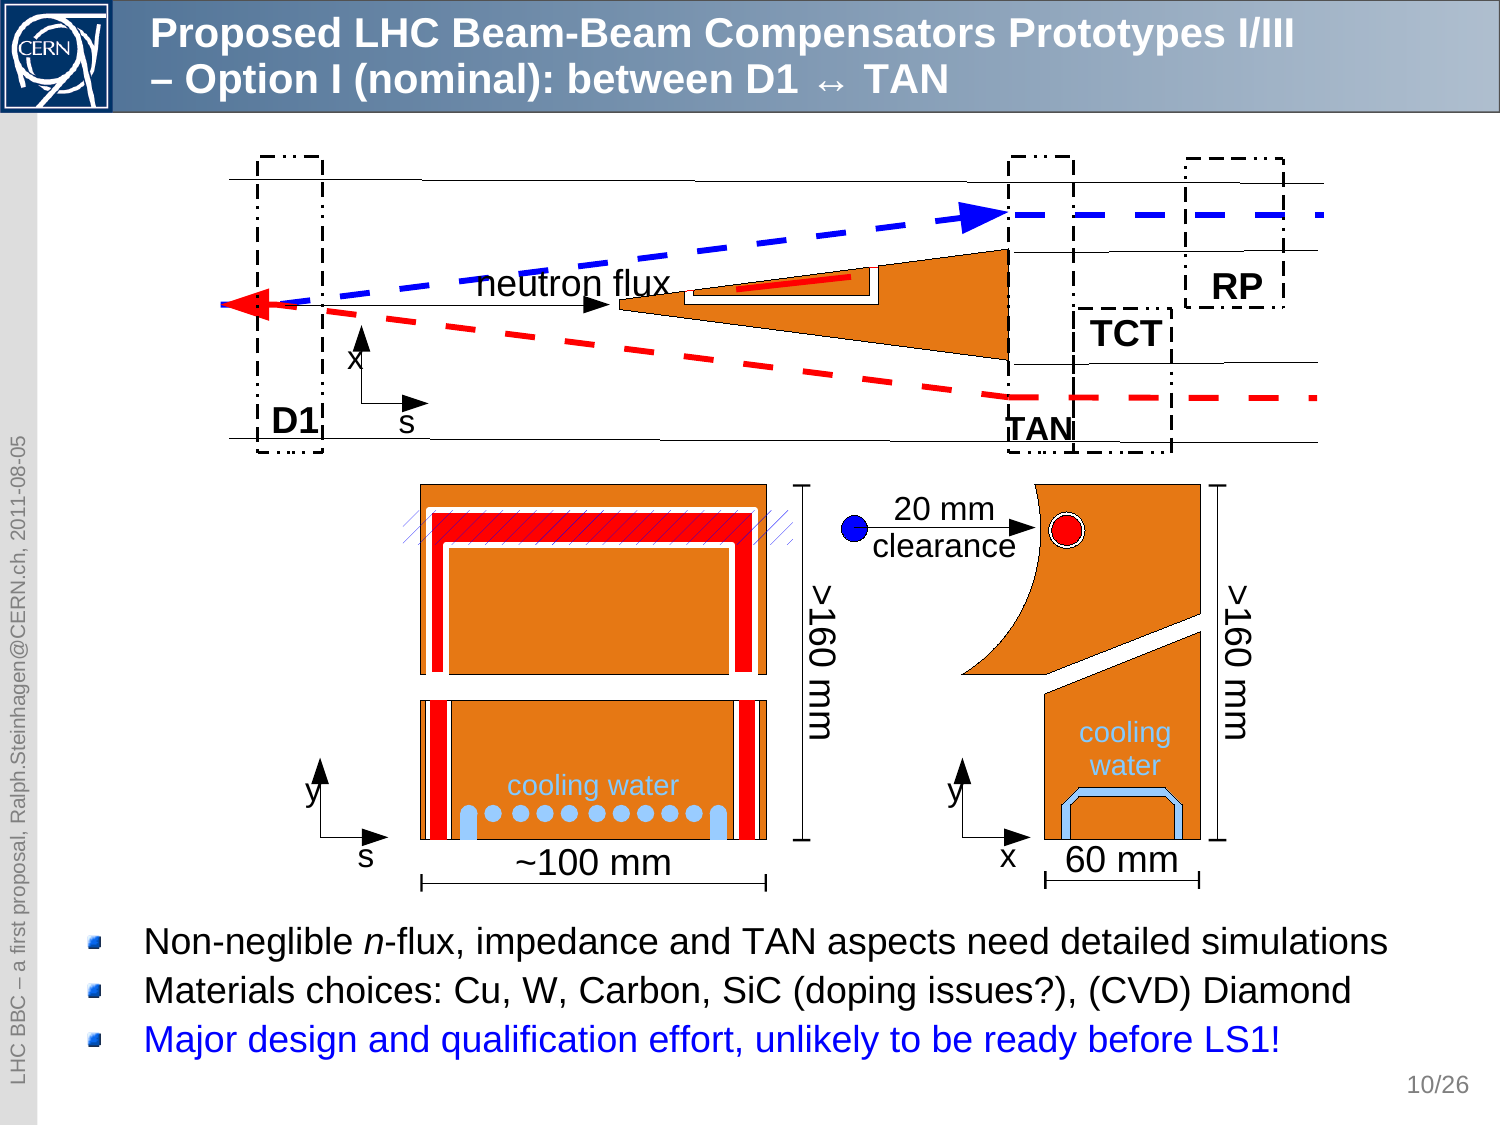

# Proposed LHC Beam-Beam Compensators Prototypes I/III – Option I (nominal): between D1 ↔ TAN
Non-neglible n-flux, impedance and TAN aspects need detailed simulations
Materials choices: Cu, W, Carbon, SiC (doping issues?), (CVD) Diamond
Major design and qualification effort, unlikely to be ready before LS1!
RP
 neutron flux
TCT
x
s
D1
TAN
>160 mm
>160 mm
20 mm
clearance
cooling water
cooling water
60 mm
~100 mm
y
s
y
x